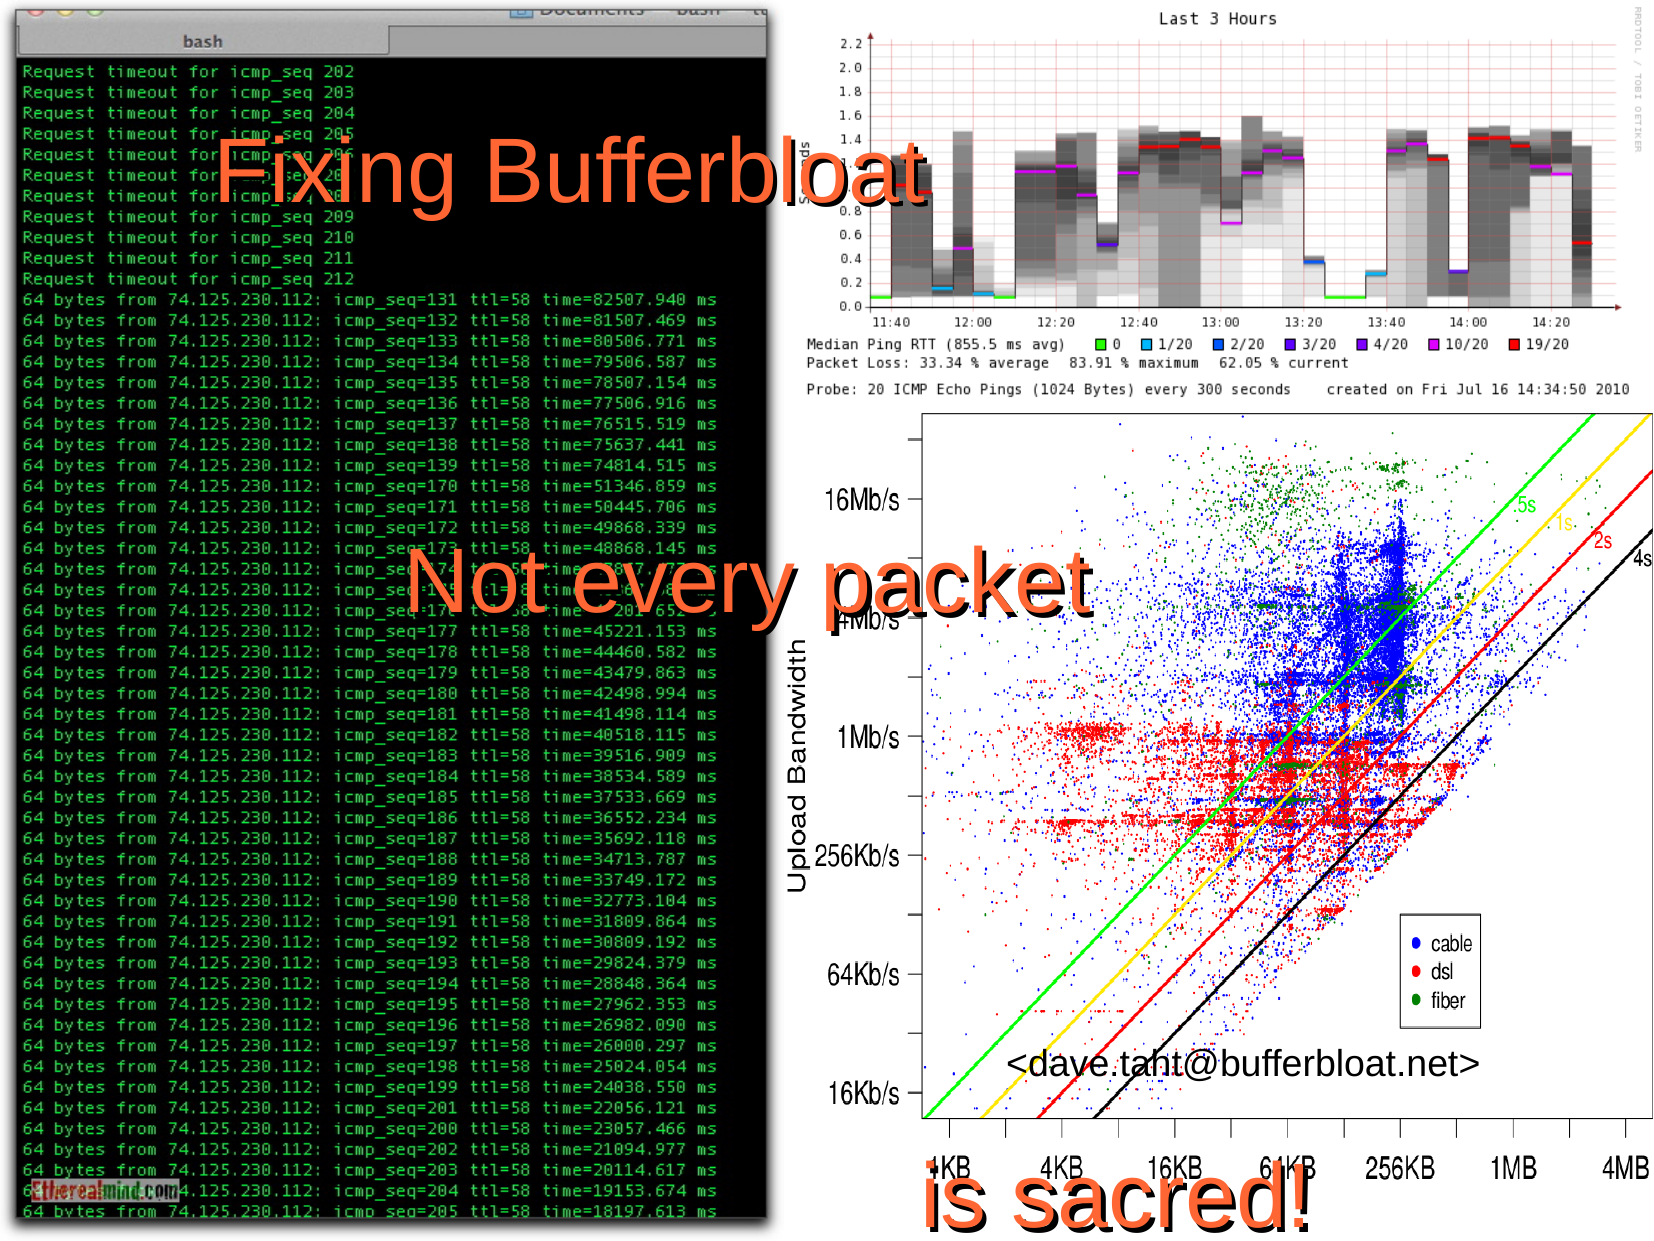

# Fixing Bufferbloat Not every packet is sacred!
 <dave.taht@bufferbloat.net>